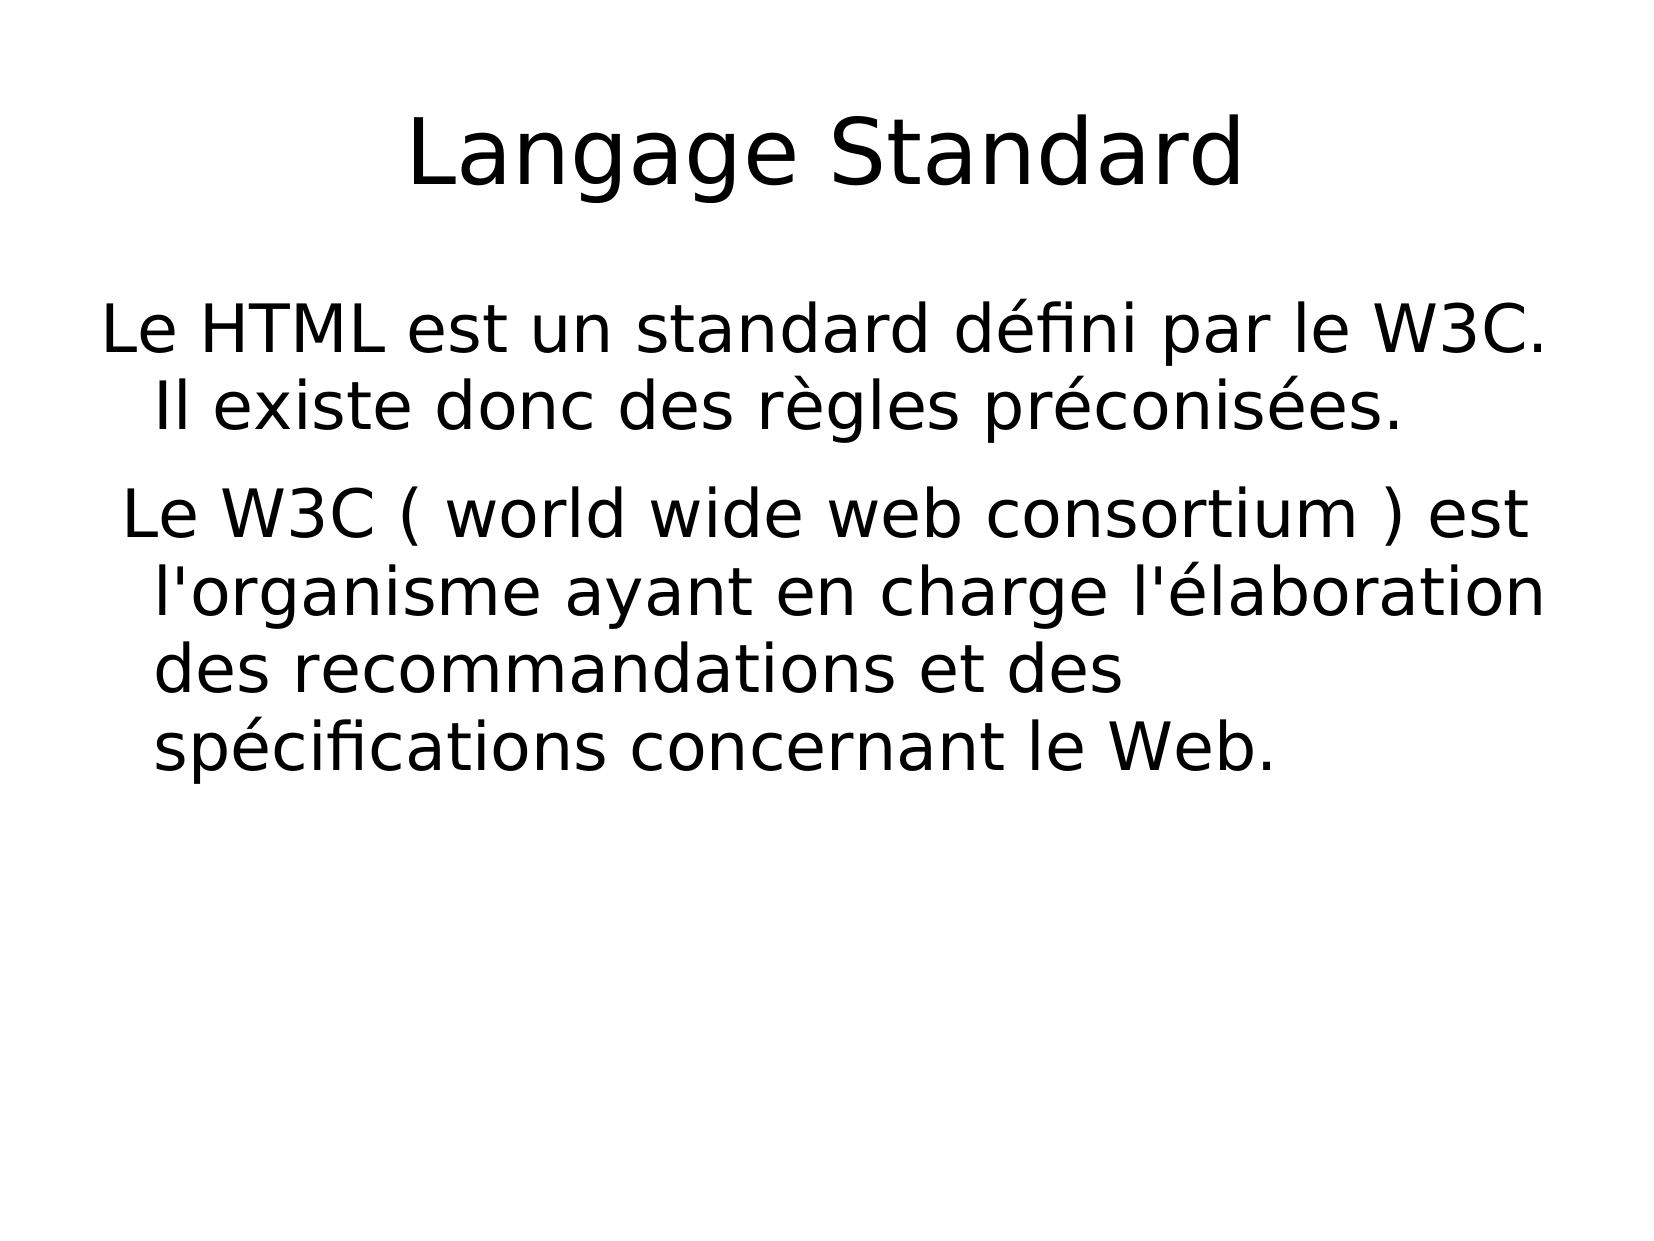

# Langage Standard
Le HTML est un standard défini par le W3C. Il existe donc des règles préconisées.
 Le W3C ( world wide web consortium ) est l'organisme ayant en charge l'élaboration des recommandations et des spécifications concernant le Web.